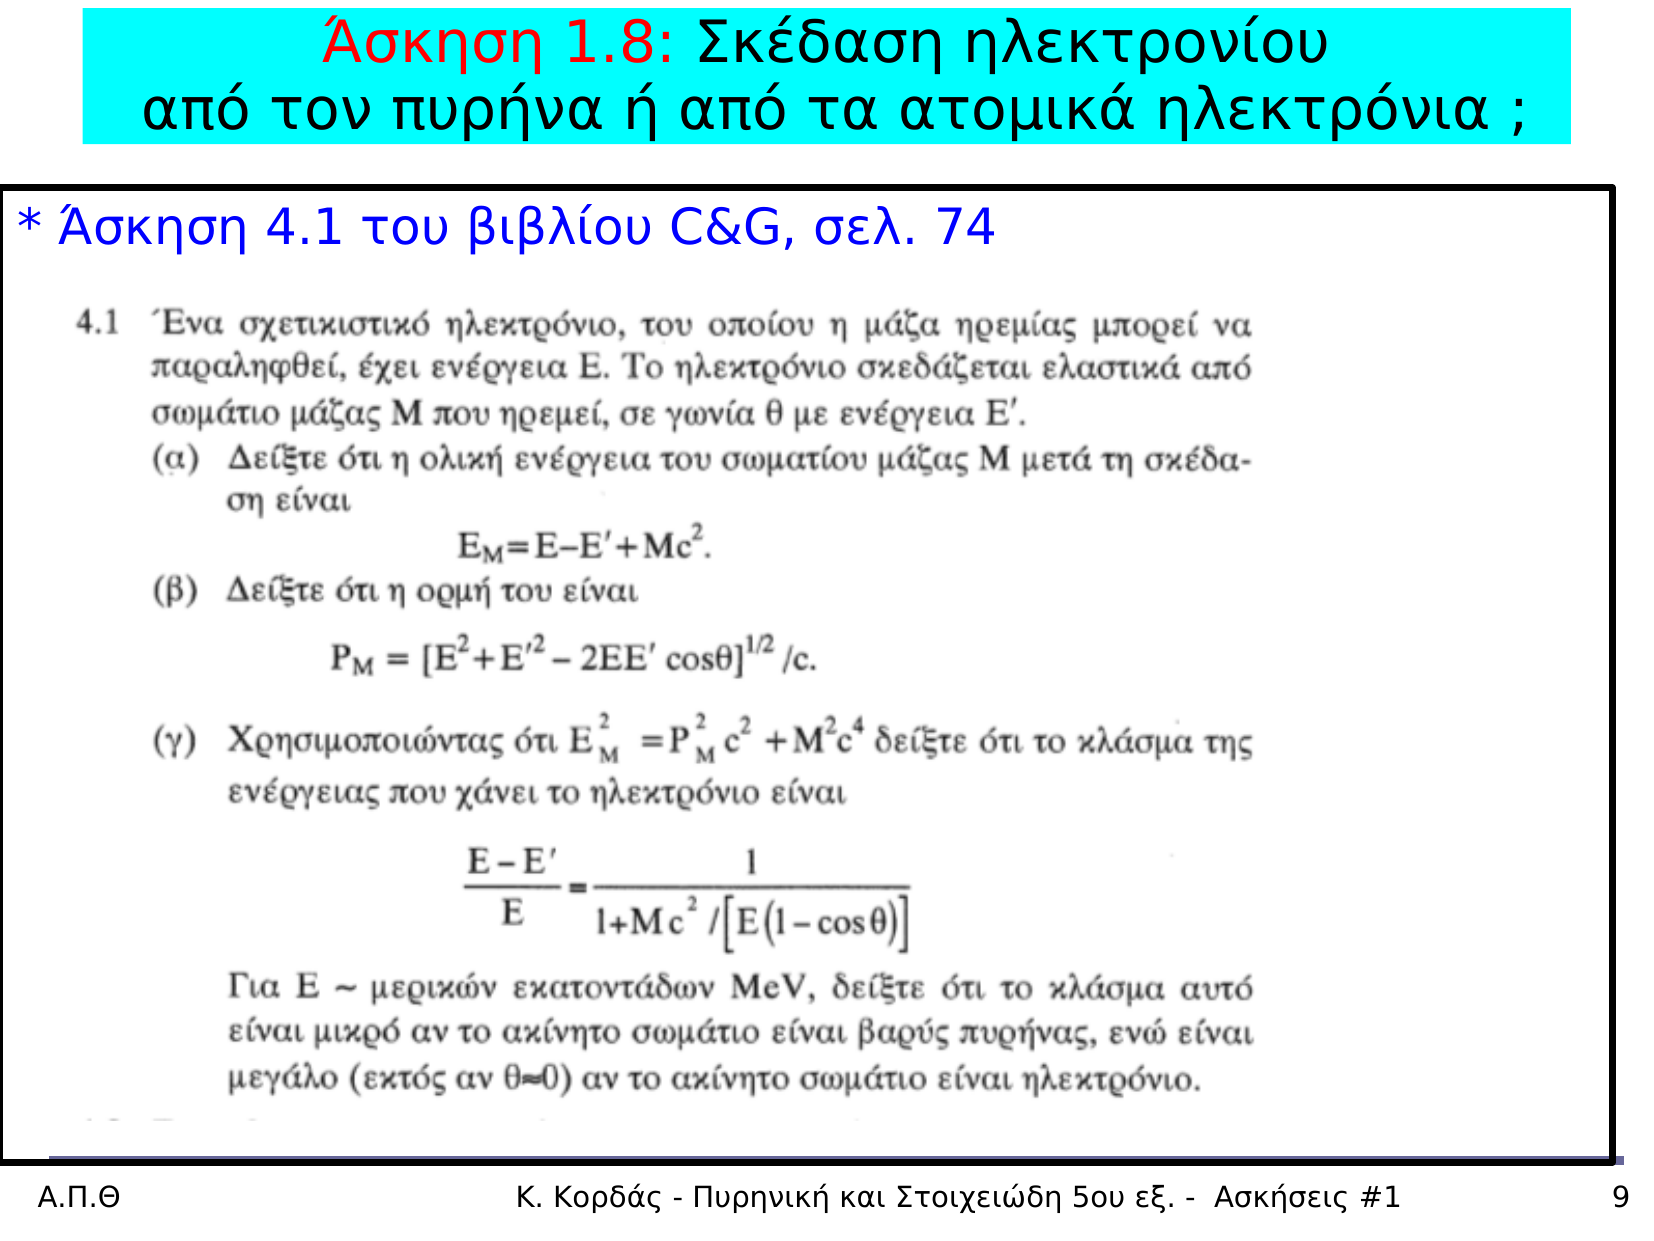

# Άσκηση 1.8: Σκέδαση ηλεκτρονίου από τον πυρήνα ή από τα ατομικά ηλεκτρόνια ;
* Άσκηση 4.1 του βιβλίου C&G, σελ. 74
Α.Π.Θ
Κ. Κορδάς - Πυρηνική και Στοιχειώδη 5ου εξ. - Ασκήσεις #1
9